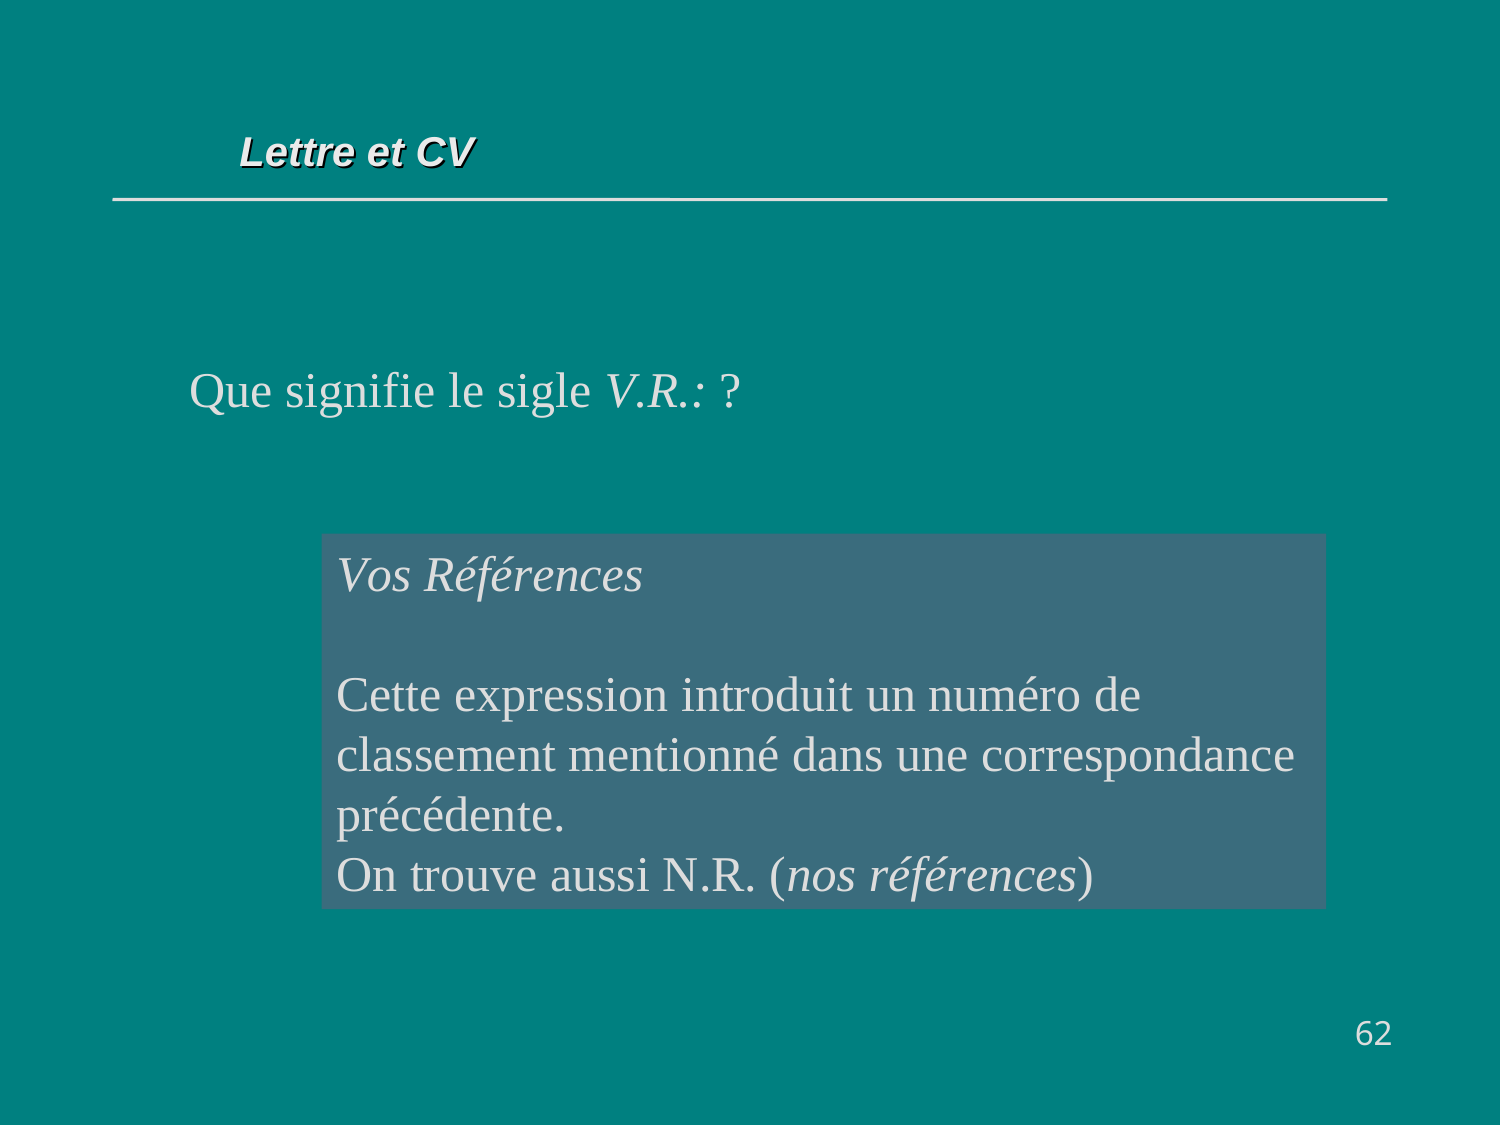

Lettre et CV
Que signifie le sigle V.R.: ?
Vos Références
Cette expression introduit un numéro de classement mentionné dans une correspondance précédente.
On trouve aussi N.R. (nos références)
62